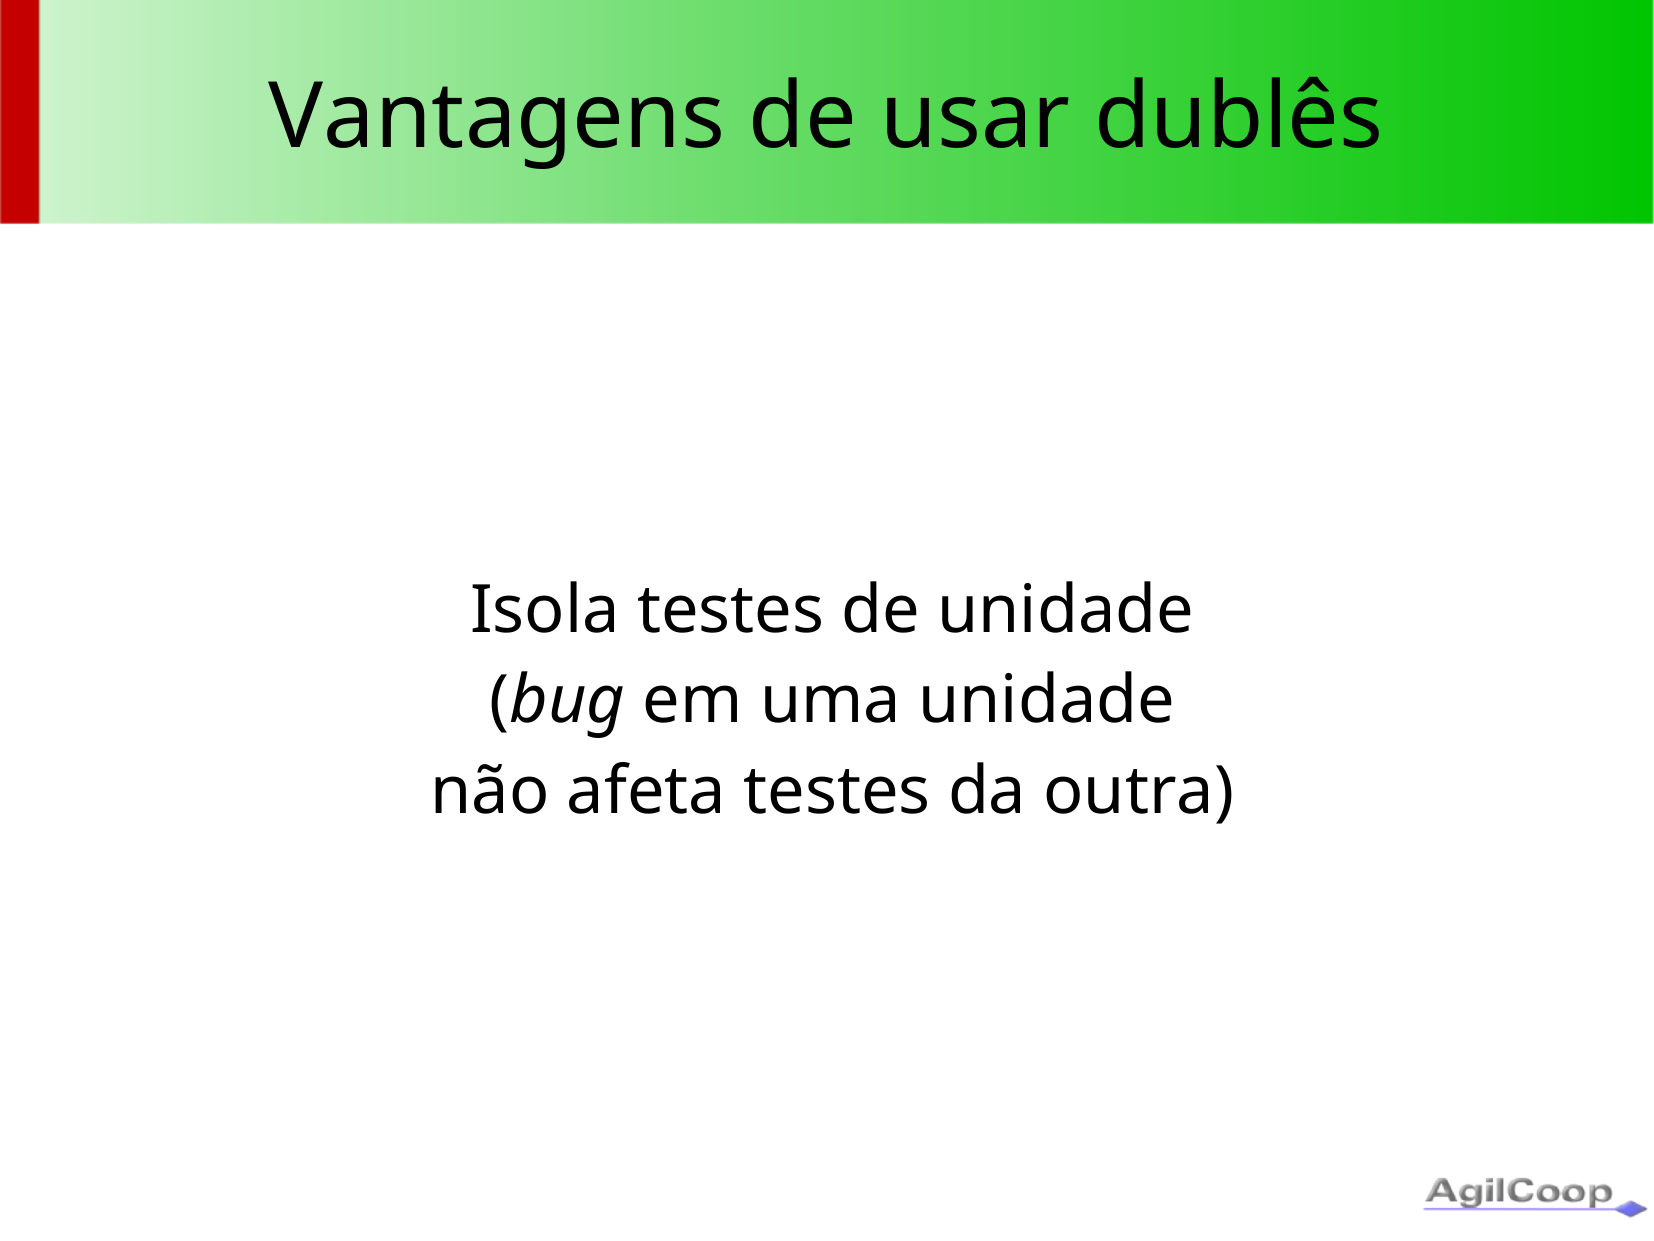

# Vantagens de usar dublês
Isola testes de unidade
(bug em uma unidade
não afeta testes da outra)